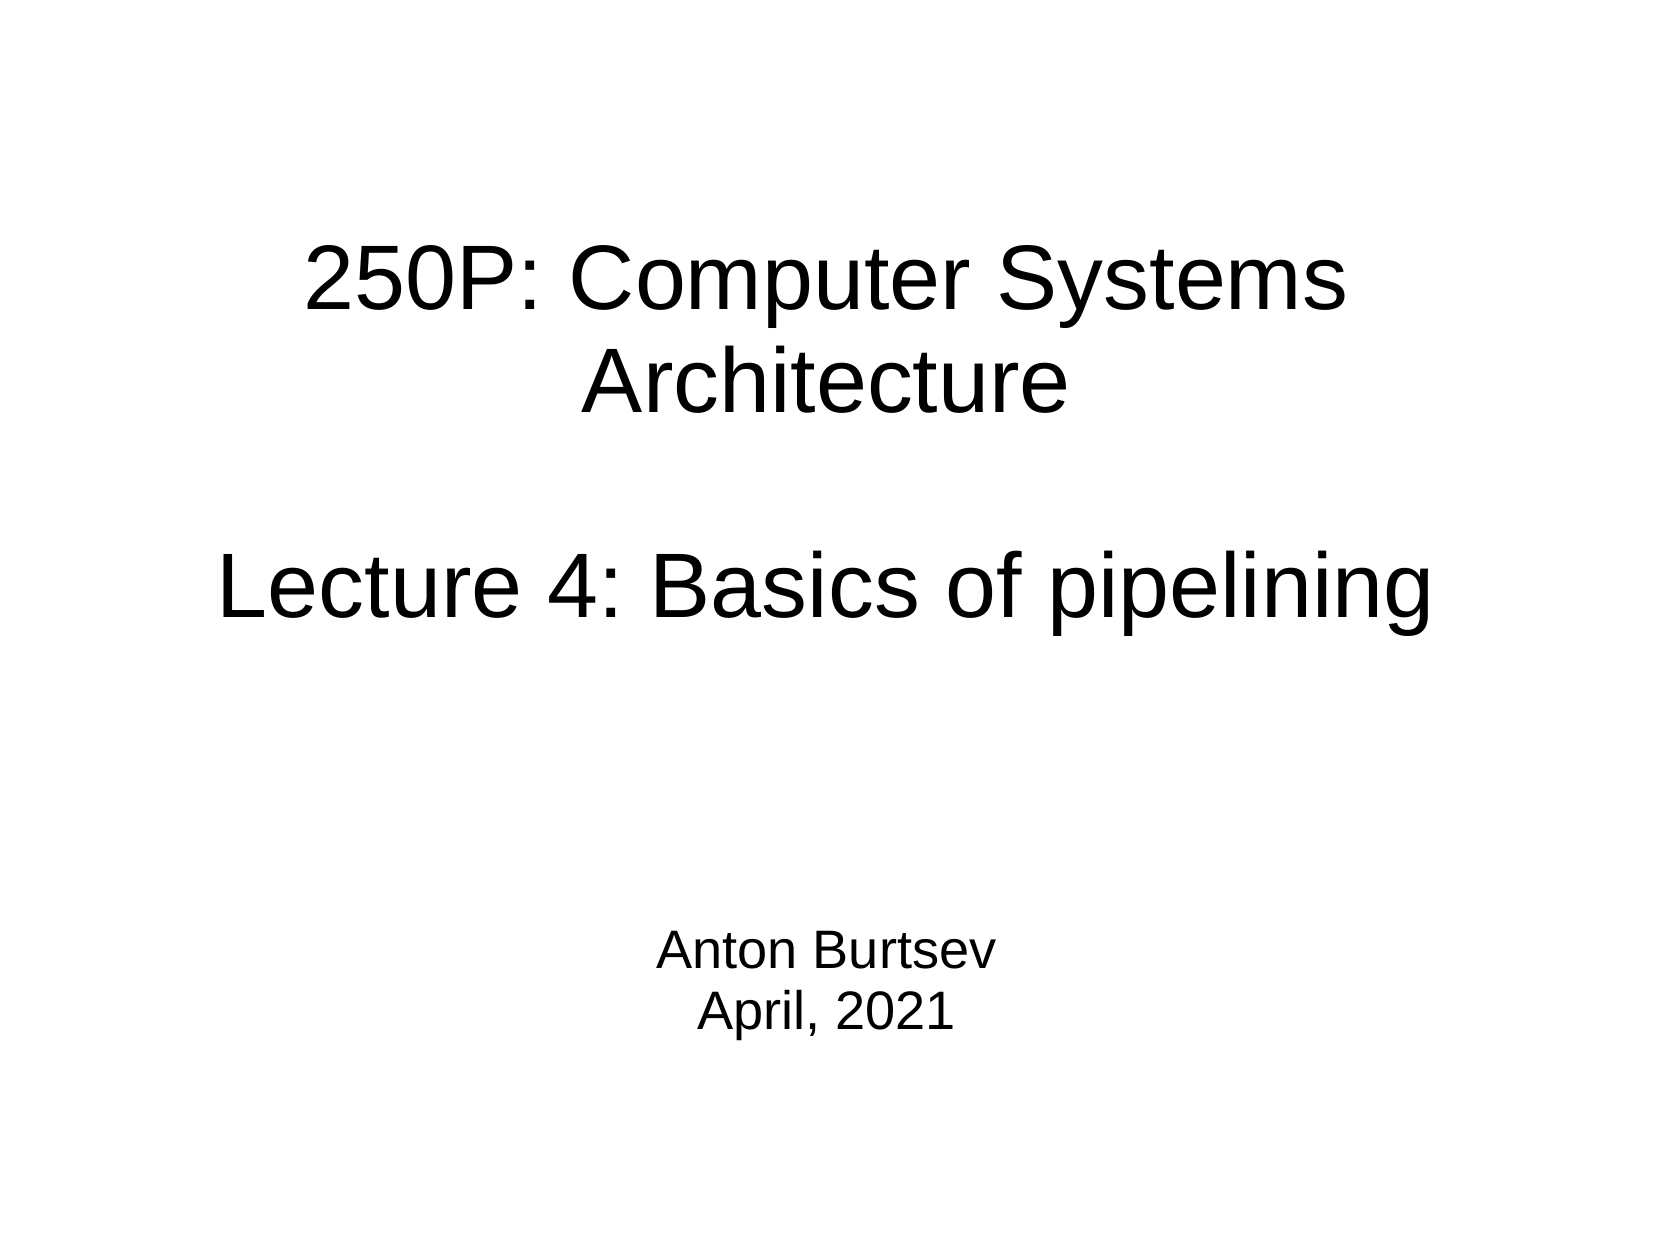

# 250P: Computer Systems Architecture Lecture 4: Basics of pipelining
Anton Burtsev
April, 2021